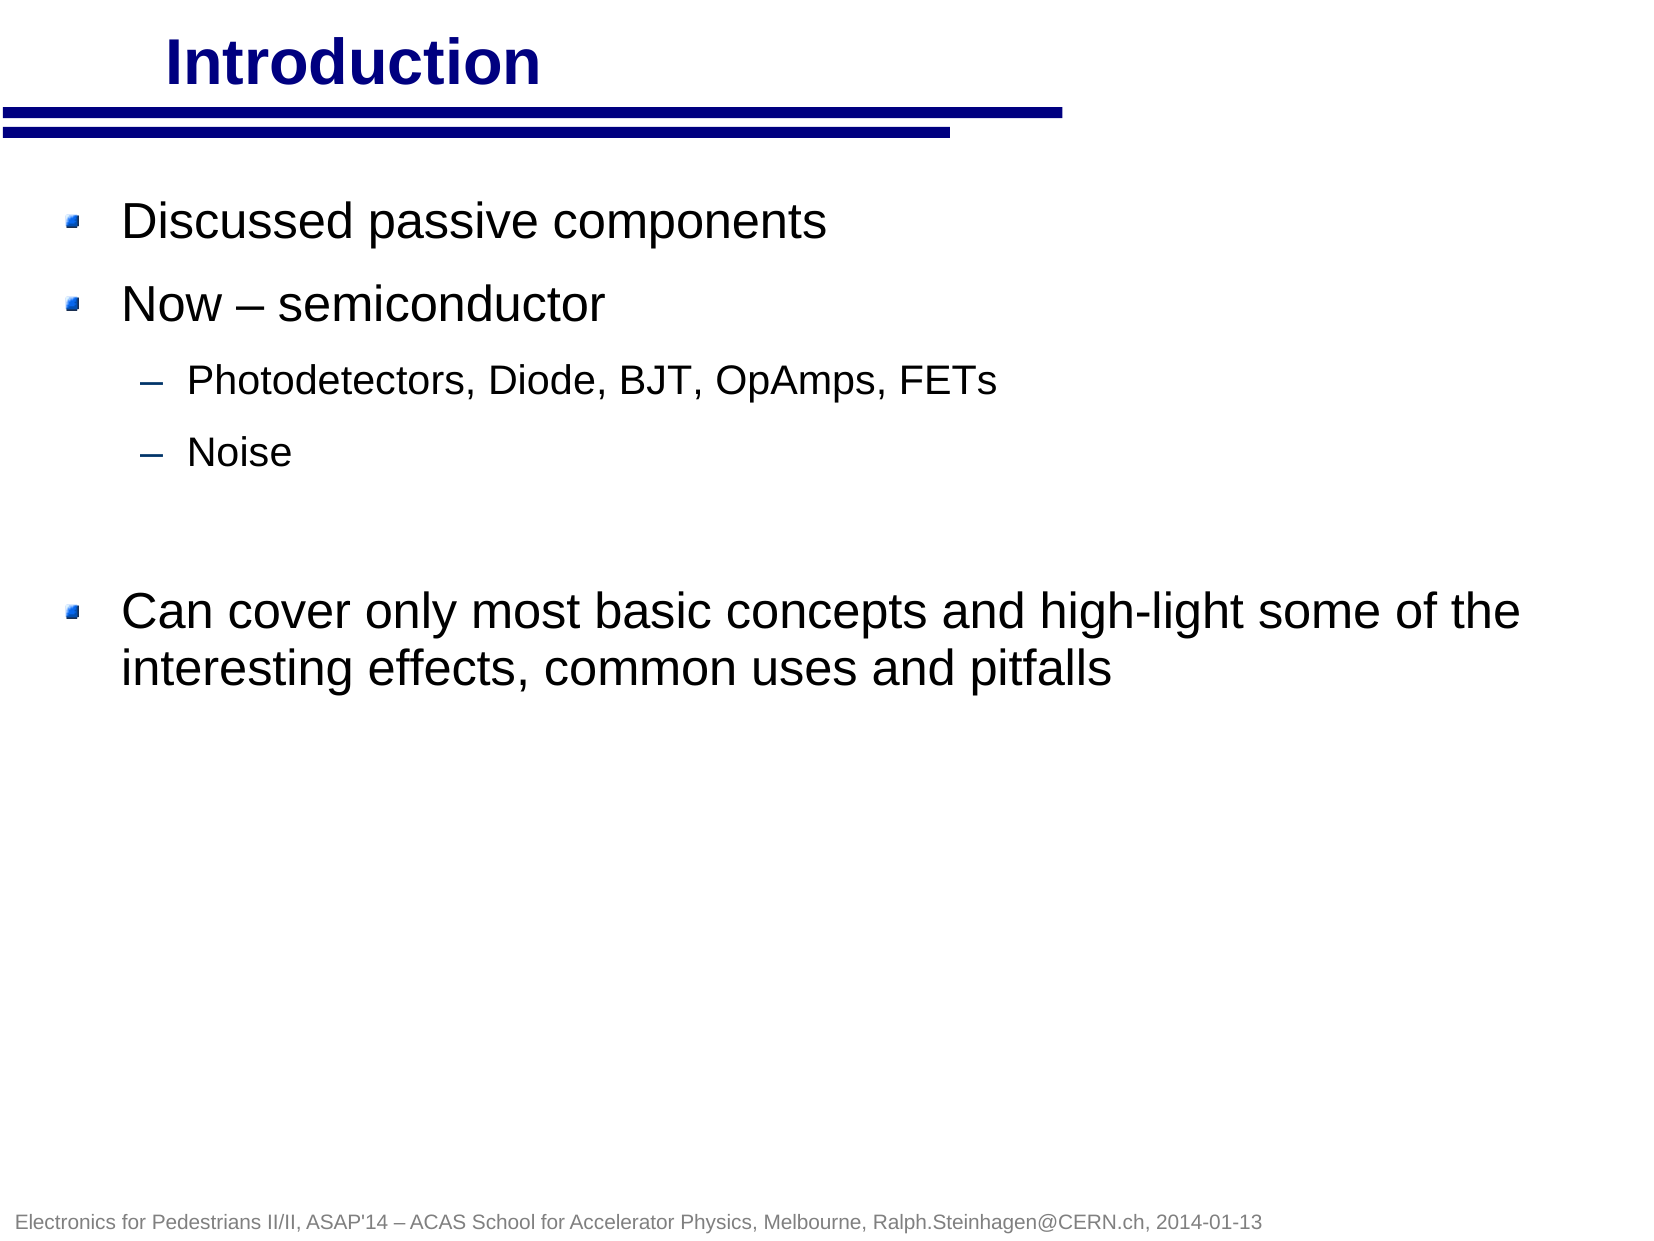

# Introduction
Discussed passive components
Now – semiconductor
Photodetectors, Diode, BJT, OpAmps, FETs
Noise
Can cover only most basic concepts and high-light some of the interesting effects, common uses and pitfalls